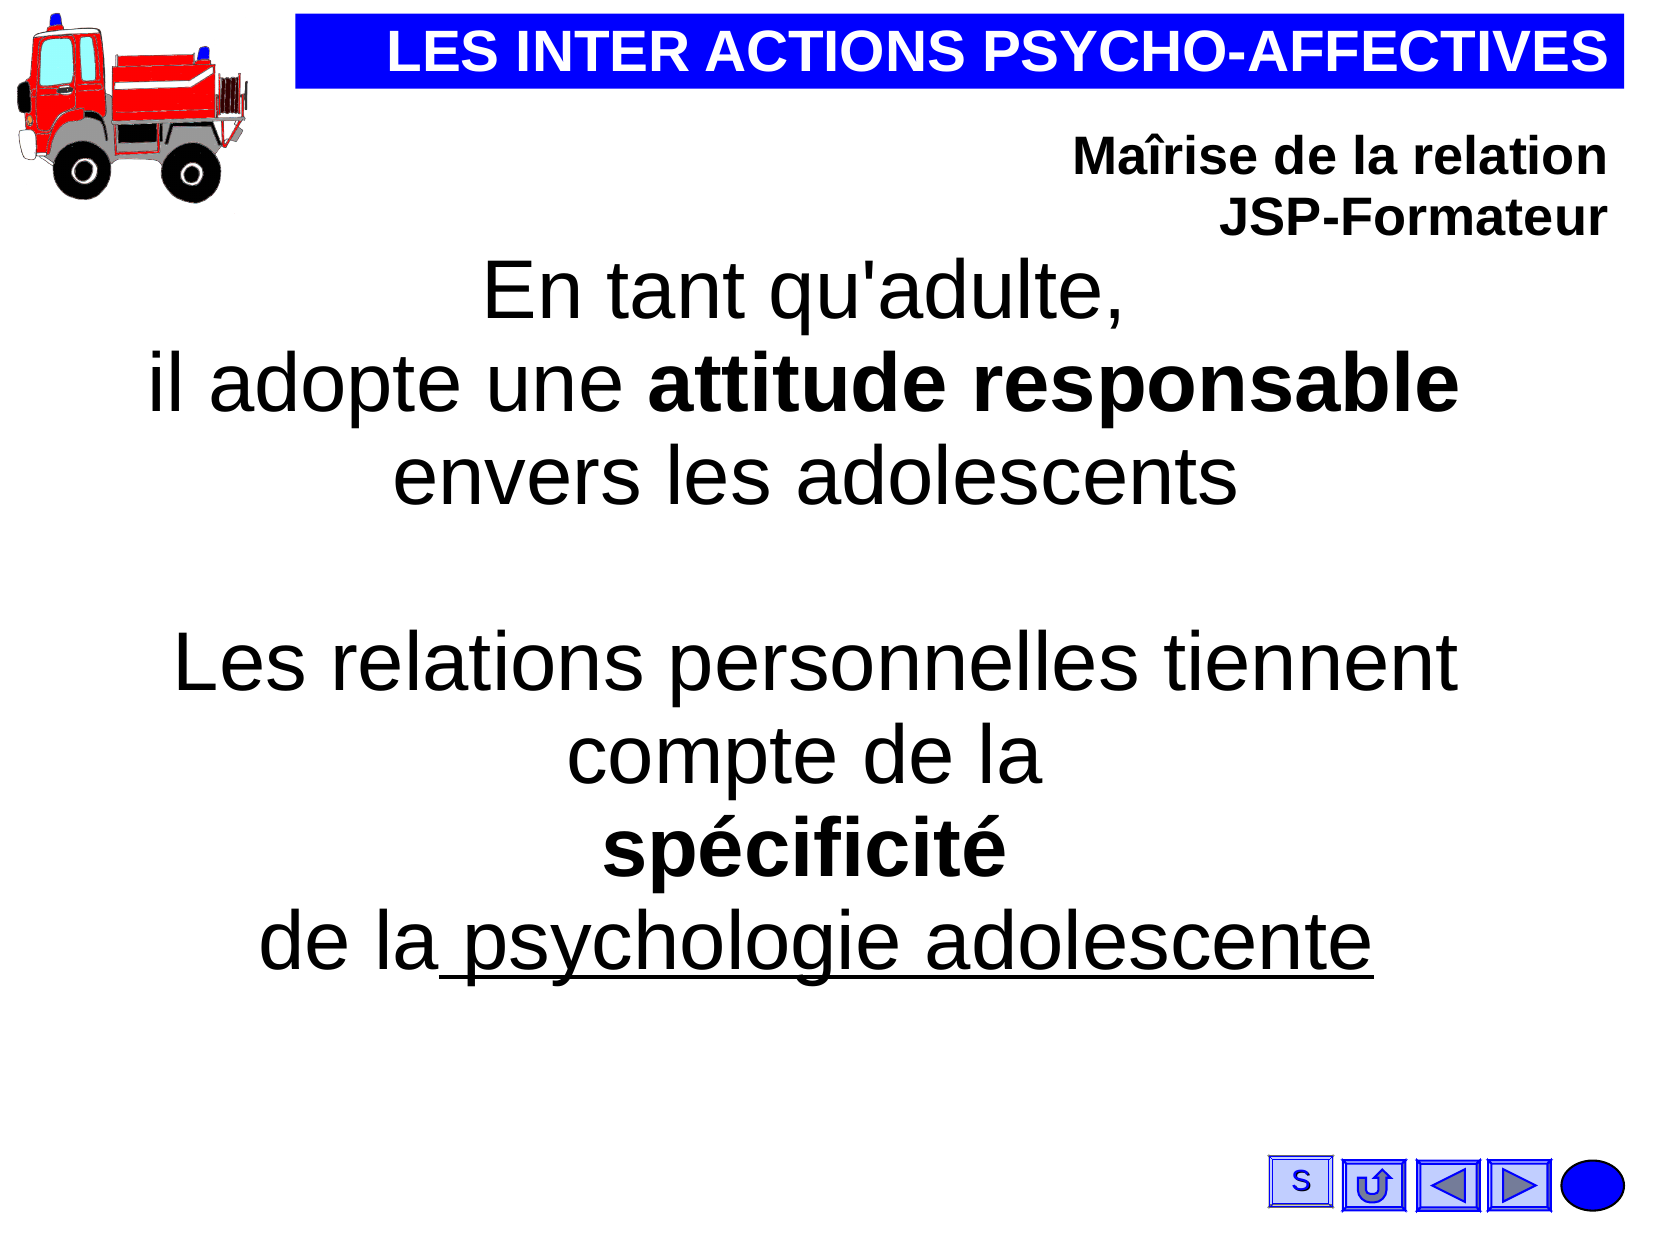

LES INTER ACTIONS PSYCHO-AFFECTIVES
Maîrise de la relation
JSP-Formateur
En tant qu'adulte,
il adopte une attitude responsable
envers les adolescents
Les relations personnelles tiennent compte de la
spécificité
de la psychologie adolescente